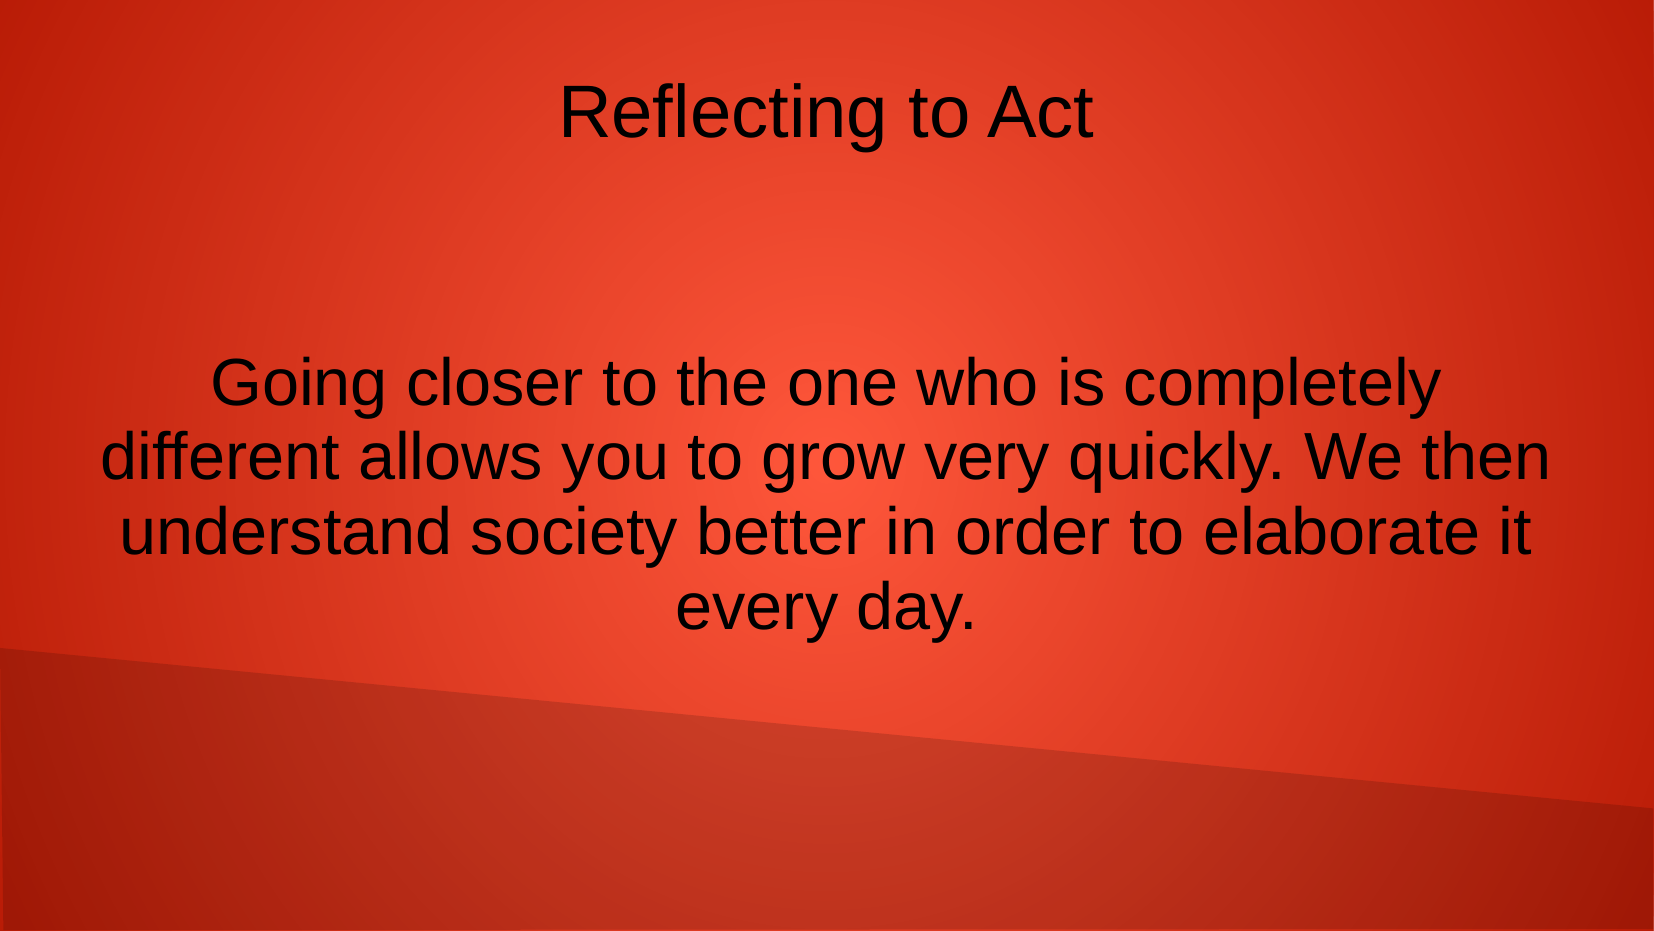

# Reflecting to Act
Going closer to the one who is completely different allows you to grow very quickly. We then understand society better in order to elaborate it every day.